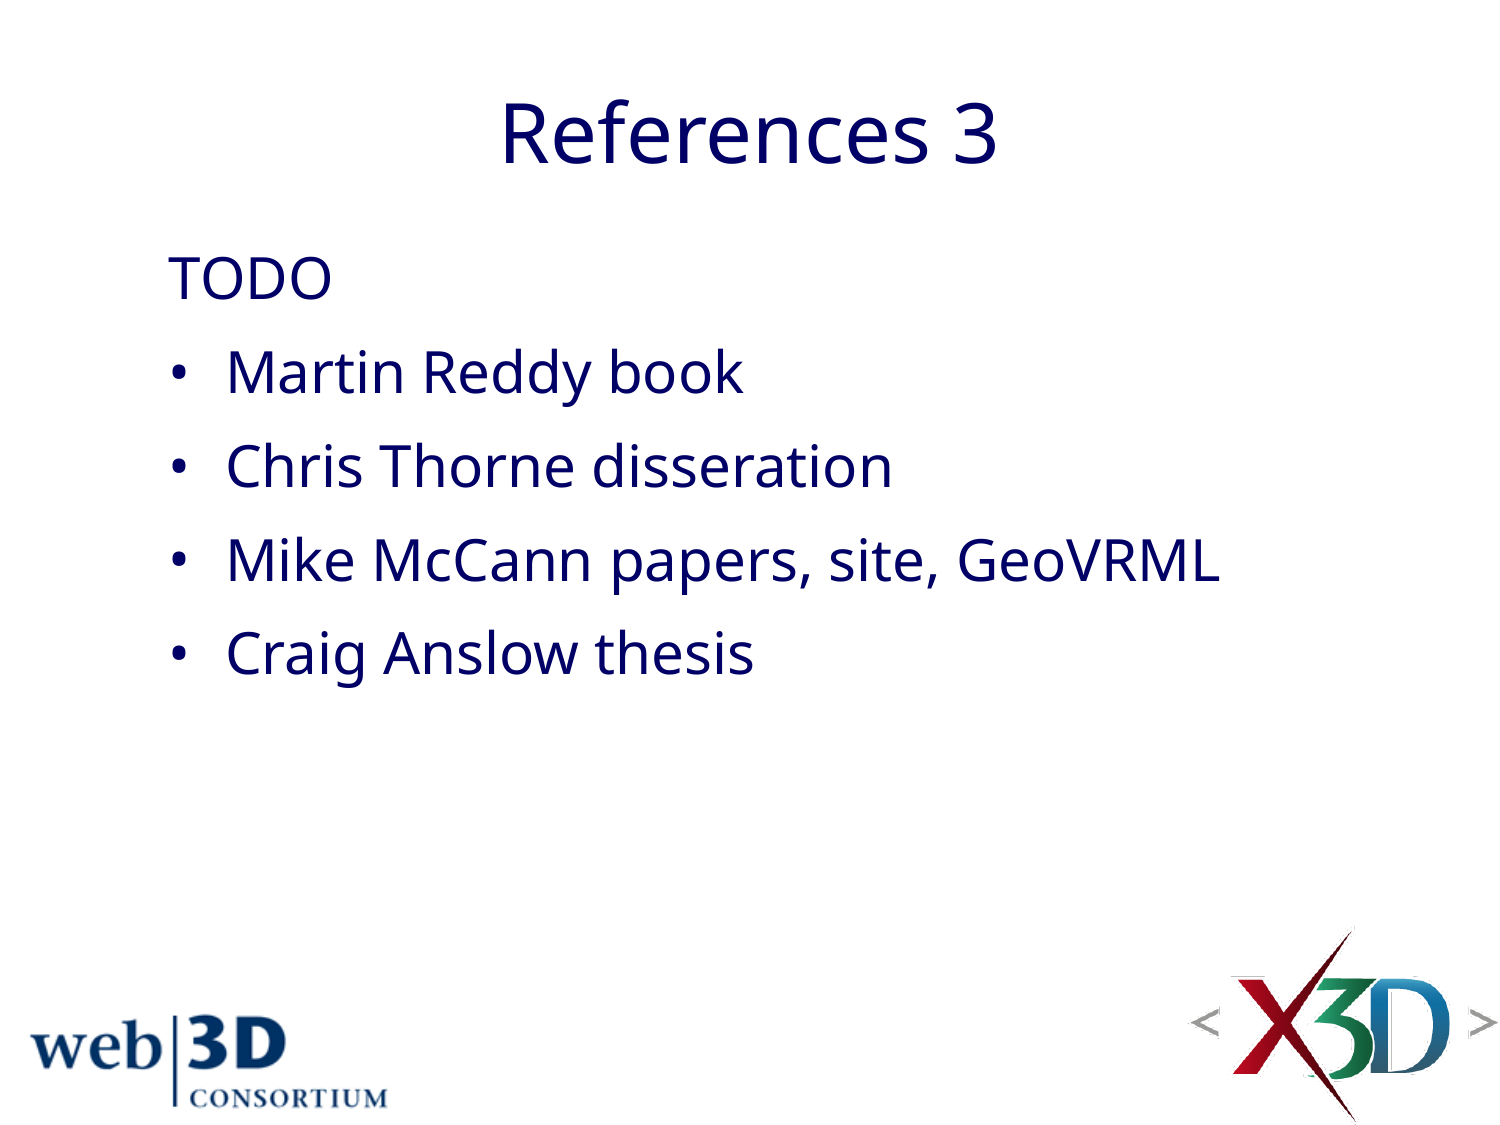

# References 3
TODO
Martin Reddy book
Chris Thorne disseration
Mike McCann papers, site, GeoVRML
Craig Anslow thesis